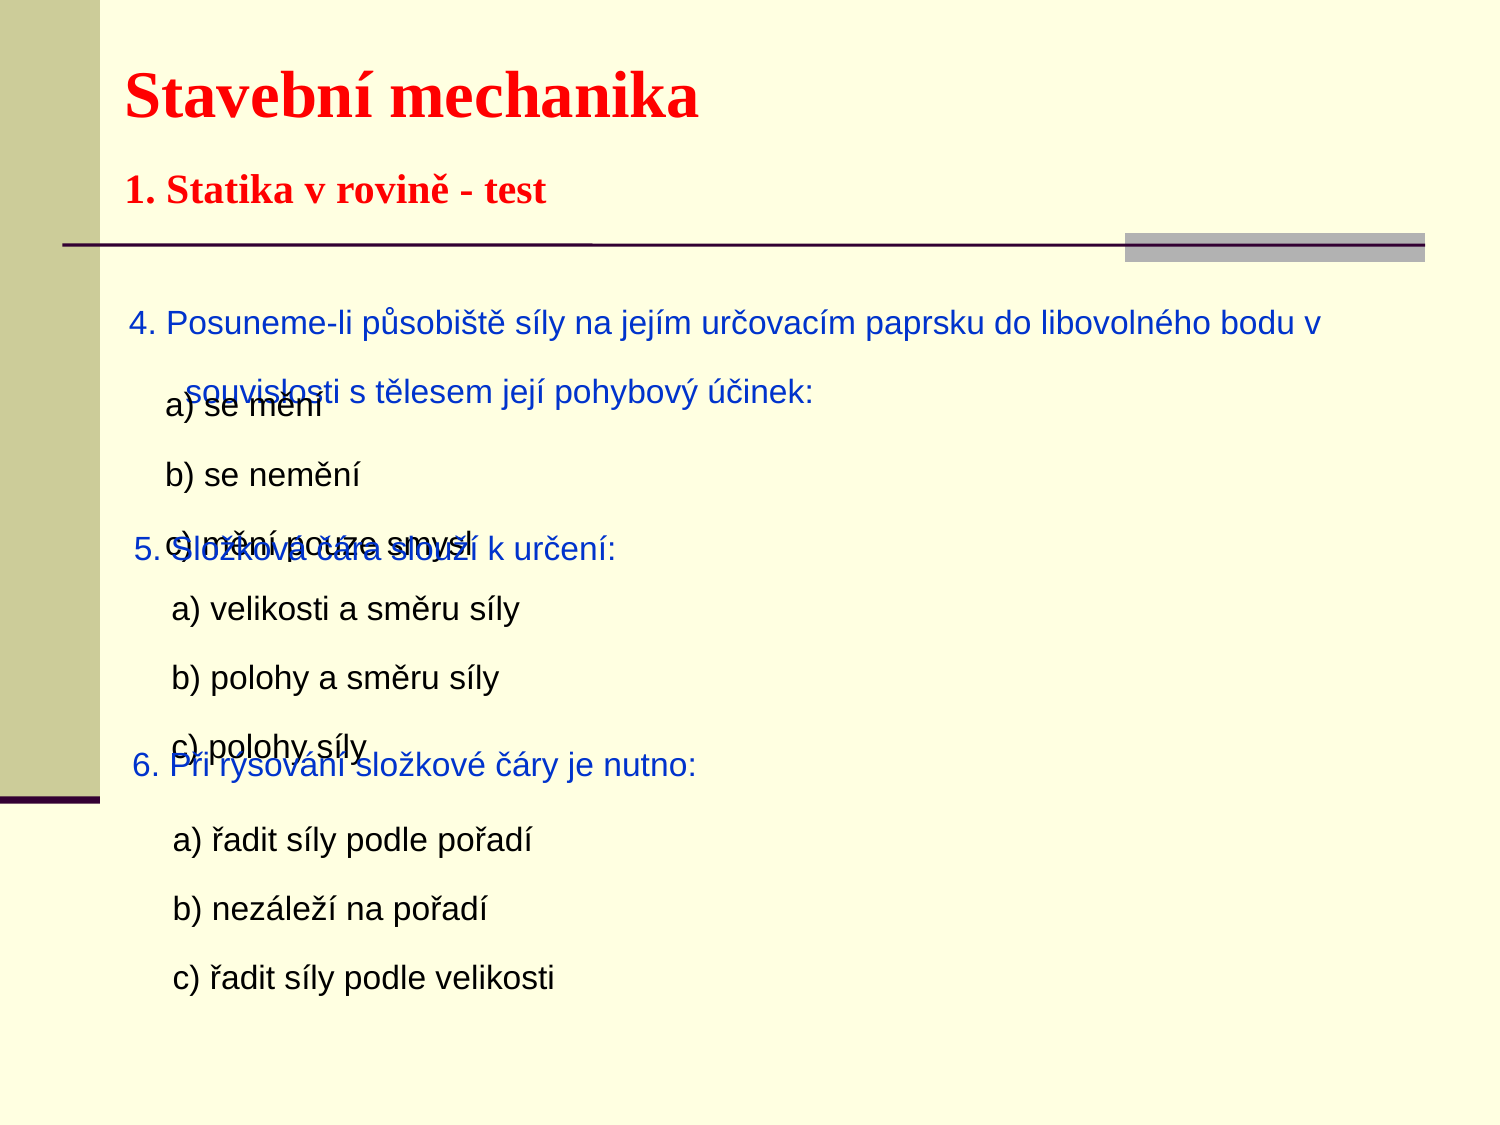

Stavební mechanika
1. Statika v rovině - test
4. Posuneme-li působiště síly na jejím určovacím paprsku do libovolného bodu v souvislosti s tělesem její pohybový účinek:
a) se mění
b) se nemění
c) mění pouze smysl
5. Složková čára slouží k určení:
a) velikosti a směru síly
b) polohy a směru síly
c) polohy síly
6. Při rýsování složkové čáry je nutno:
a) řadit síly podle pořadí
b) nezáleží na pořadí
c) řadit síly podle velikosti